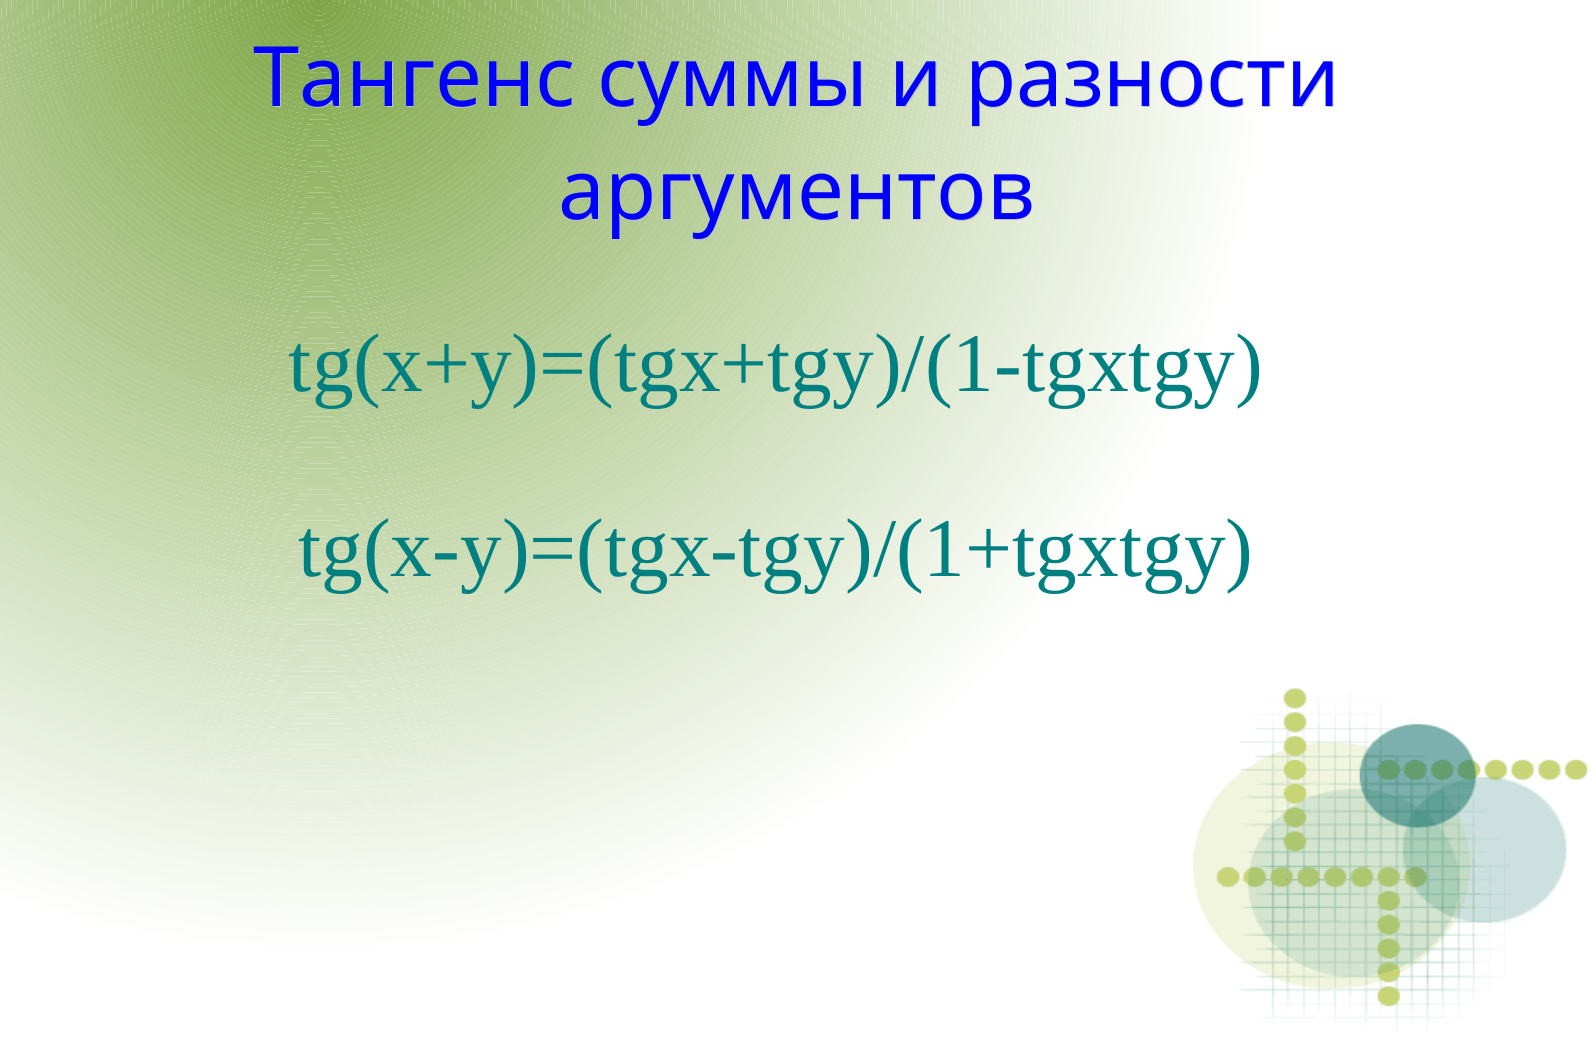

# Тангенс суммы и разности аргументов
tg(x+y)=(tgx+tgy)/(1-tgxtgy)
tg(x-y)=(tgx-tgy)/(1+tgxtgy)